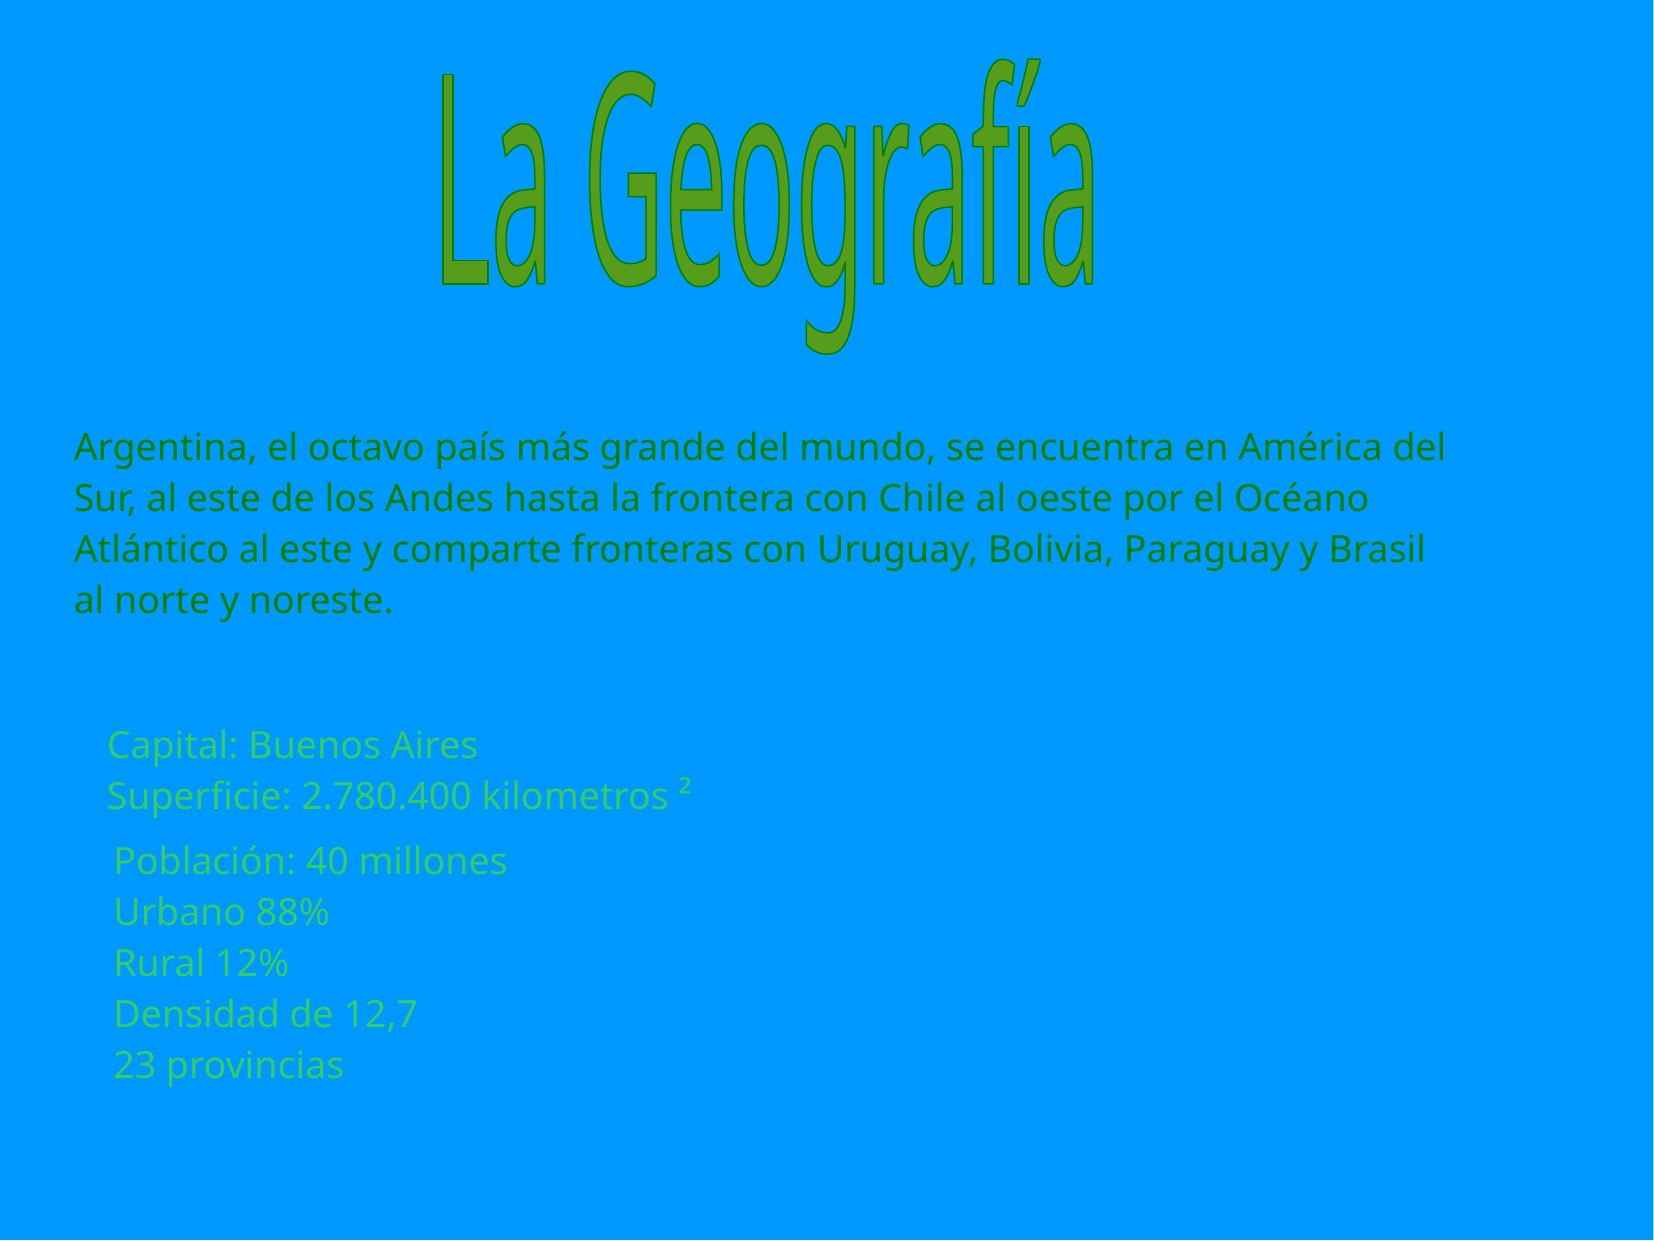

La Geografía
Argentina, el octavo país más grande del mundo, se encuentra en América del Sur, al este de los Andes hasta la frontera con Chile al oeste por el Océano Atlántico al este y comparte fronteras con Uruguay, Bolivia, Paraguay y Brasil al norte y noreste.
Capital: Buenos Aires
Superficie: 2.780.400 kilometros ²
Población: 40 millones
Urbano 88%
Rural 12%
Densidad de 12,7
23 provincias